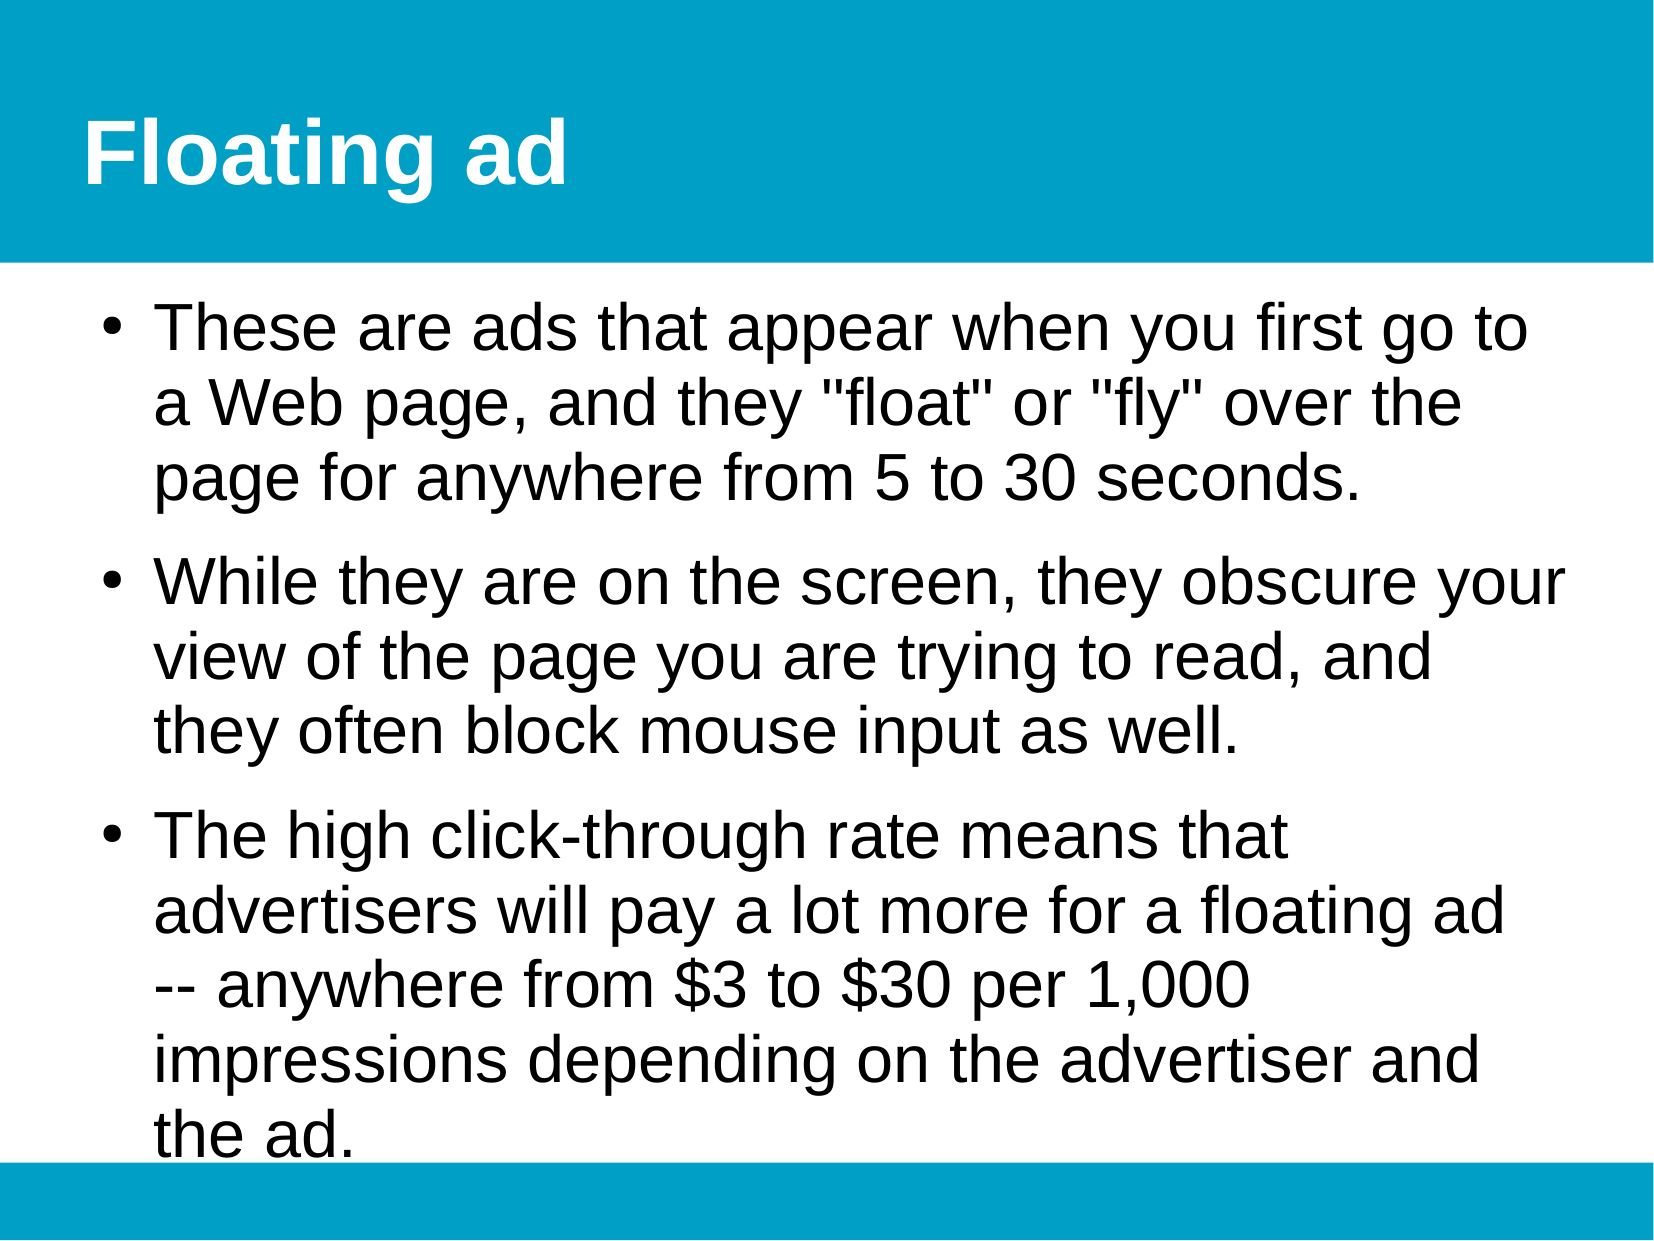

# Floating ad
These are ads that appear when you first go to a Web page, and they "float" or "fly" over the page for anywhere from 5 to 30 seconds.
While they are on the screen, they obscure your view of the page you are trying to read, and they often block mouse input as well.
The high click-through rate means that advertisers will pay a lot more for a floating ad -- anywhere from $3 to $30 per 1,000 impressions depending on the advertiser and the ad.